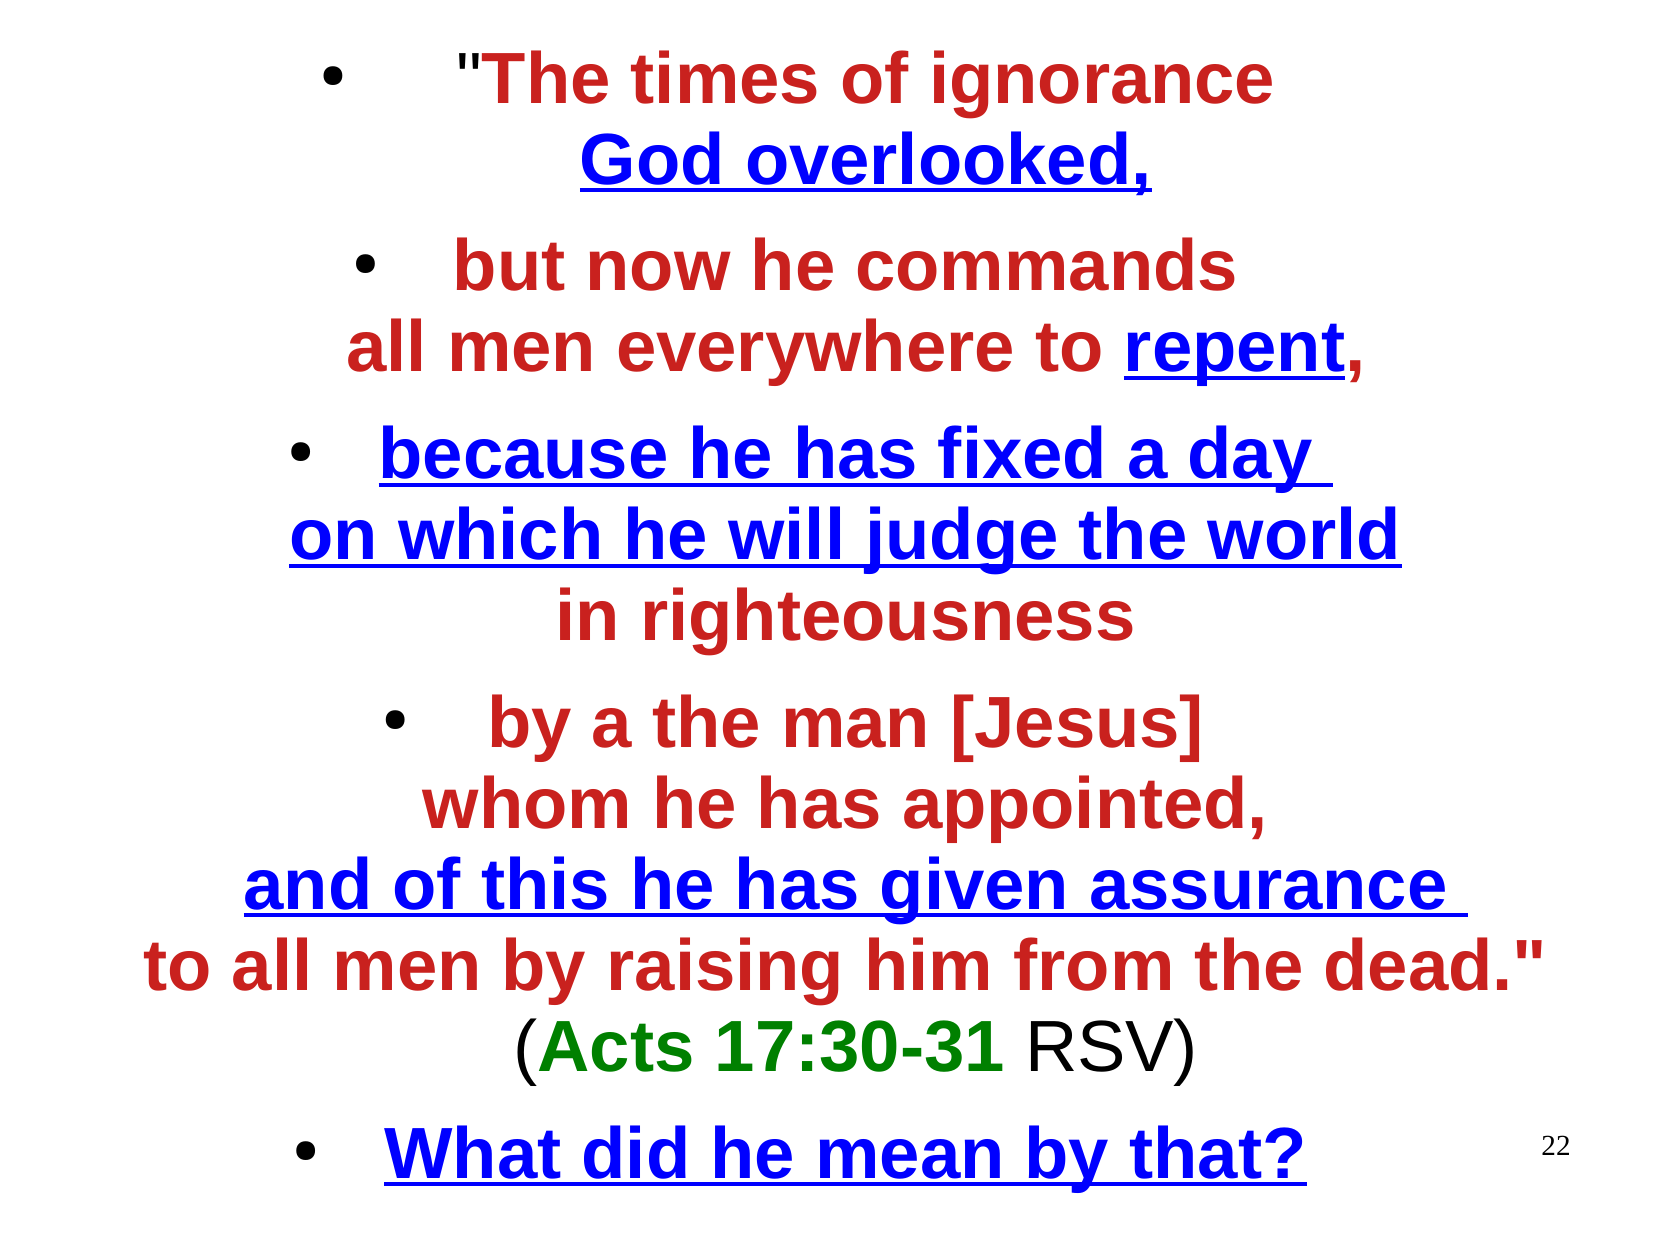

# "The times of ignorance God overlooked,
but now he commands
all men everywhere to repent,
because he has fixed a day
on which he will judge the world
in righteousness
by a the man [Jesus]
whom he has appointed,
and of this he has given assurance
to all men by raising him from the dead."
(Acts 17:30-31 RSV)
What did he mean by that?
22